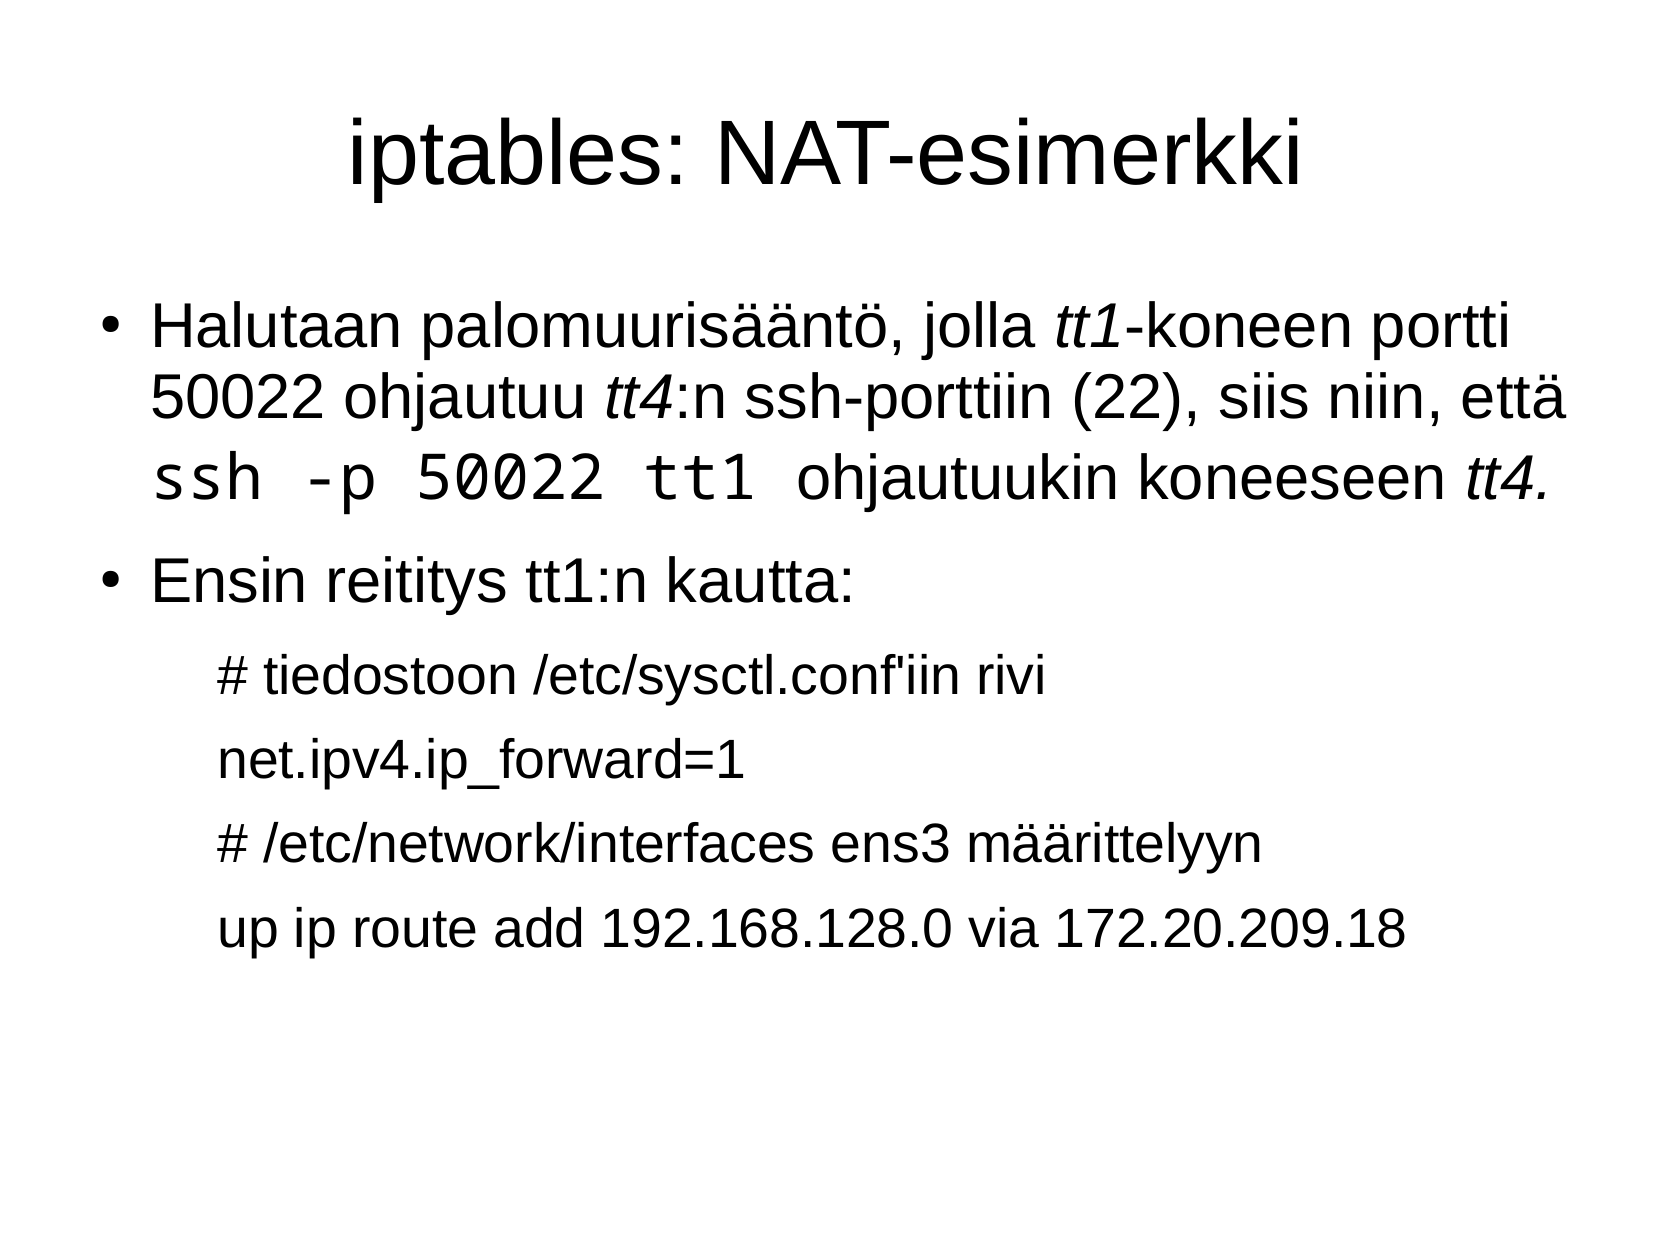

# iptables: NAT-esimerkki
Halutaan palomuurisääntö, jolla tt1-koneen portti 50022 ohjautuu tt4:n ssh-porttiin (22), siis niin, että ssh -p 50022 tt1 ohjautuukin koneeseen tt4.
Ensin reititys tt1:n kautta:
# tiedostoon /etc/sysctl.conf'iin rivi
net.ipv4.ip_forward=1
# /etc/network/interfaces ens3 määrittelyyn
up ip route add 192.168.128.0 via 172.20.209.18